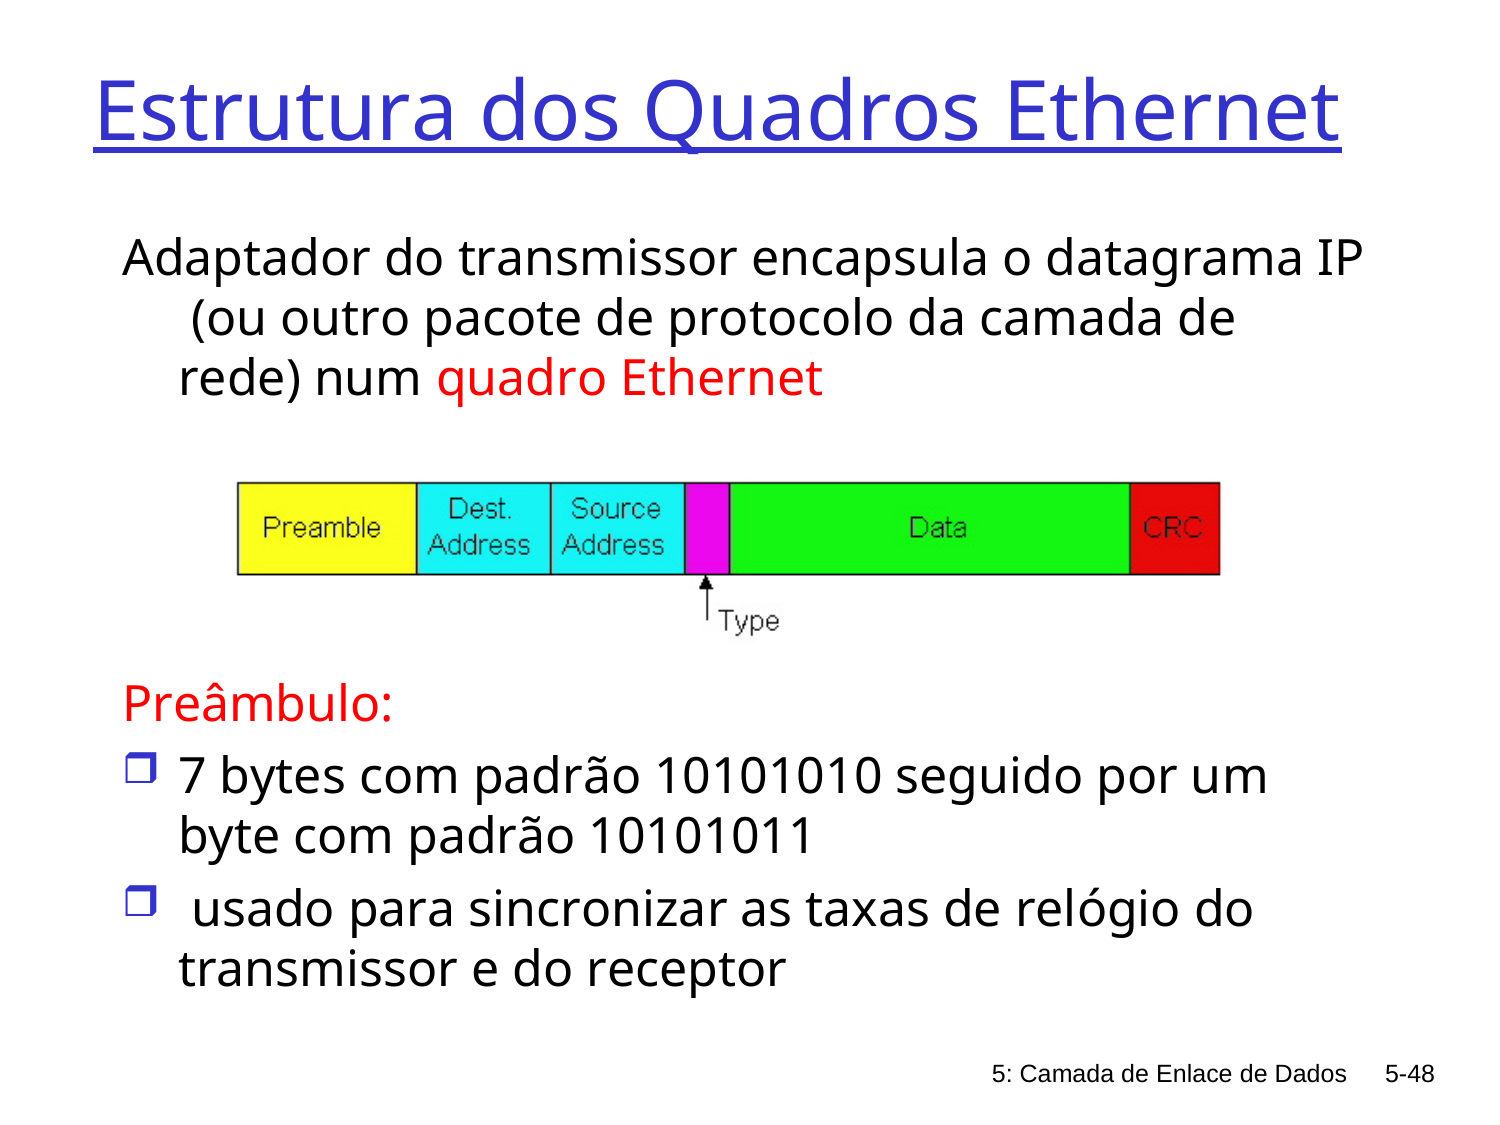

# Estrutura dos Quadros Ethernet
Adaptador do transmissor encapsula o datagrama IP (ou outro pacote de protocolo da camada de rede) num quadro Ethernet
Preâmbulo:
7 bytes com padrão 10101010 seguido por um byte com padrão 10101011
 usado para sincronizar as taxas de relógio do transmissor e do receptor
5: Camada de Enlace de Dados